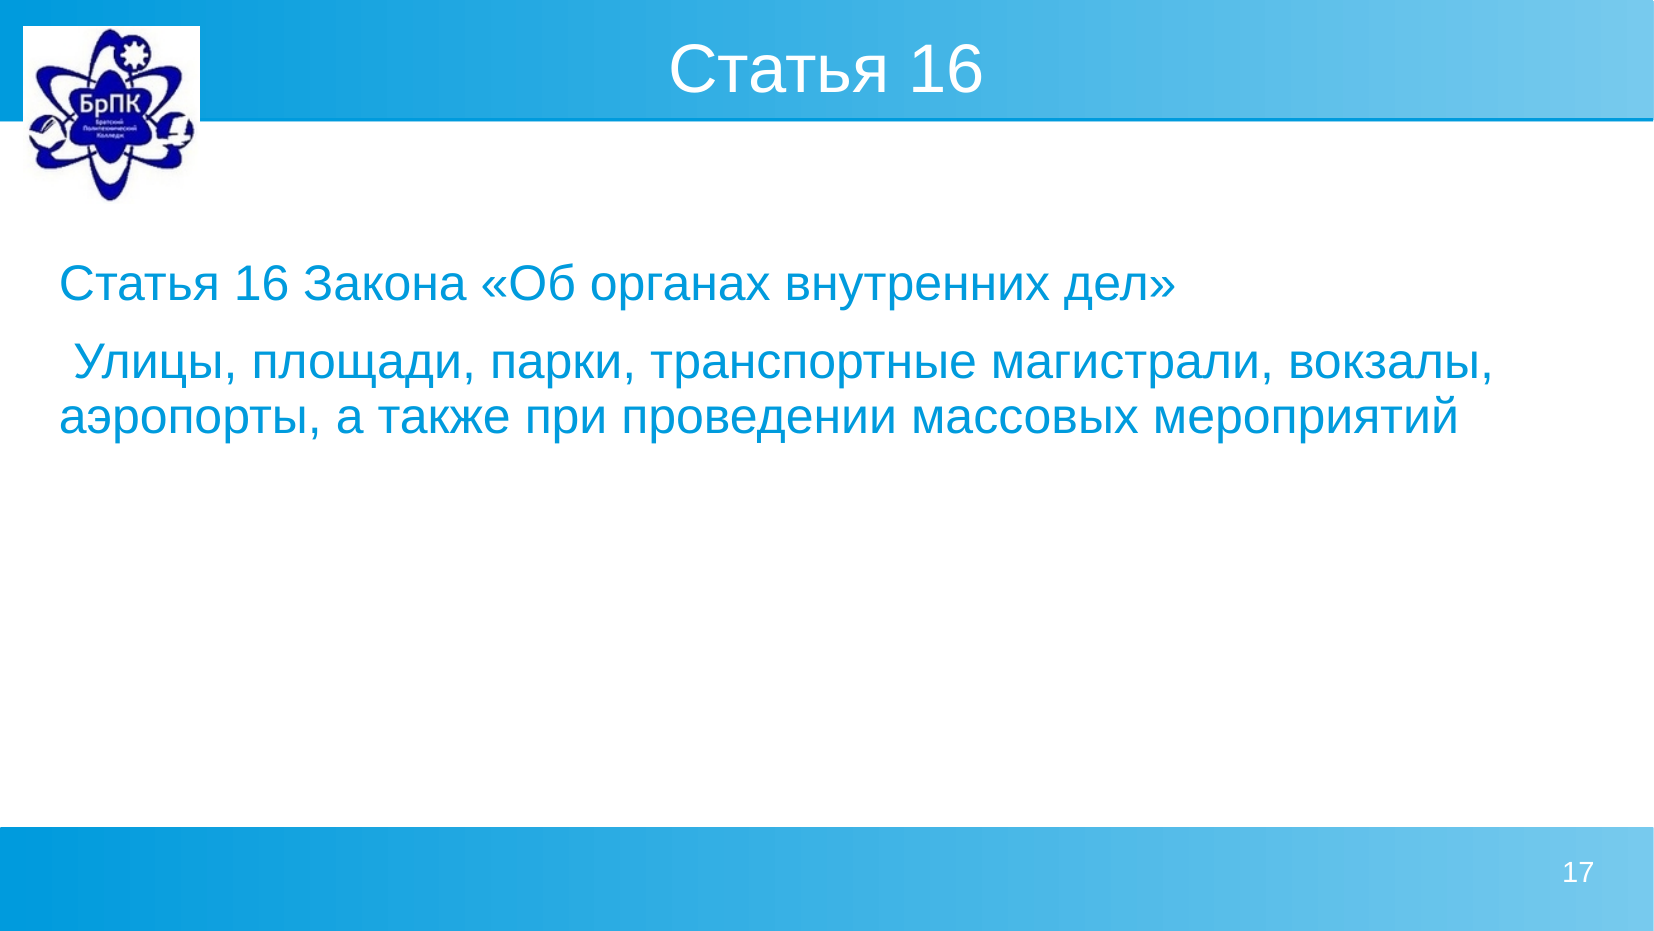

# Статья 16
Статья 16 Закона «Об органах внутренних дел»
 Улицы, площади, парки, транспортные магистрали, вокзалы, аэропорты, а также при проведении массовых мероприятий
17